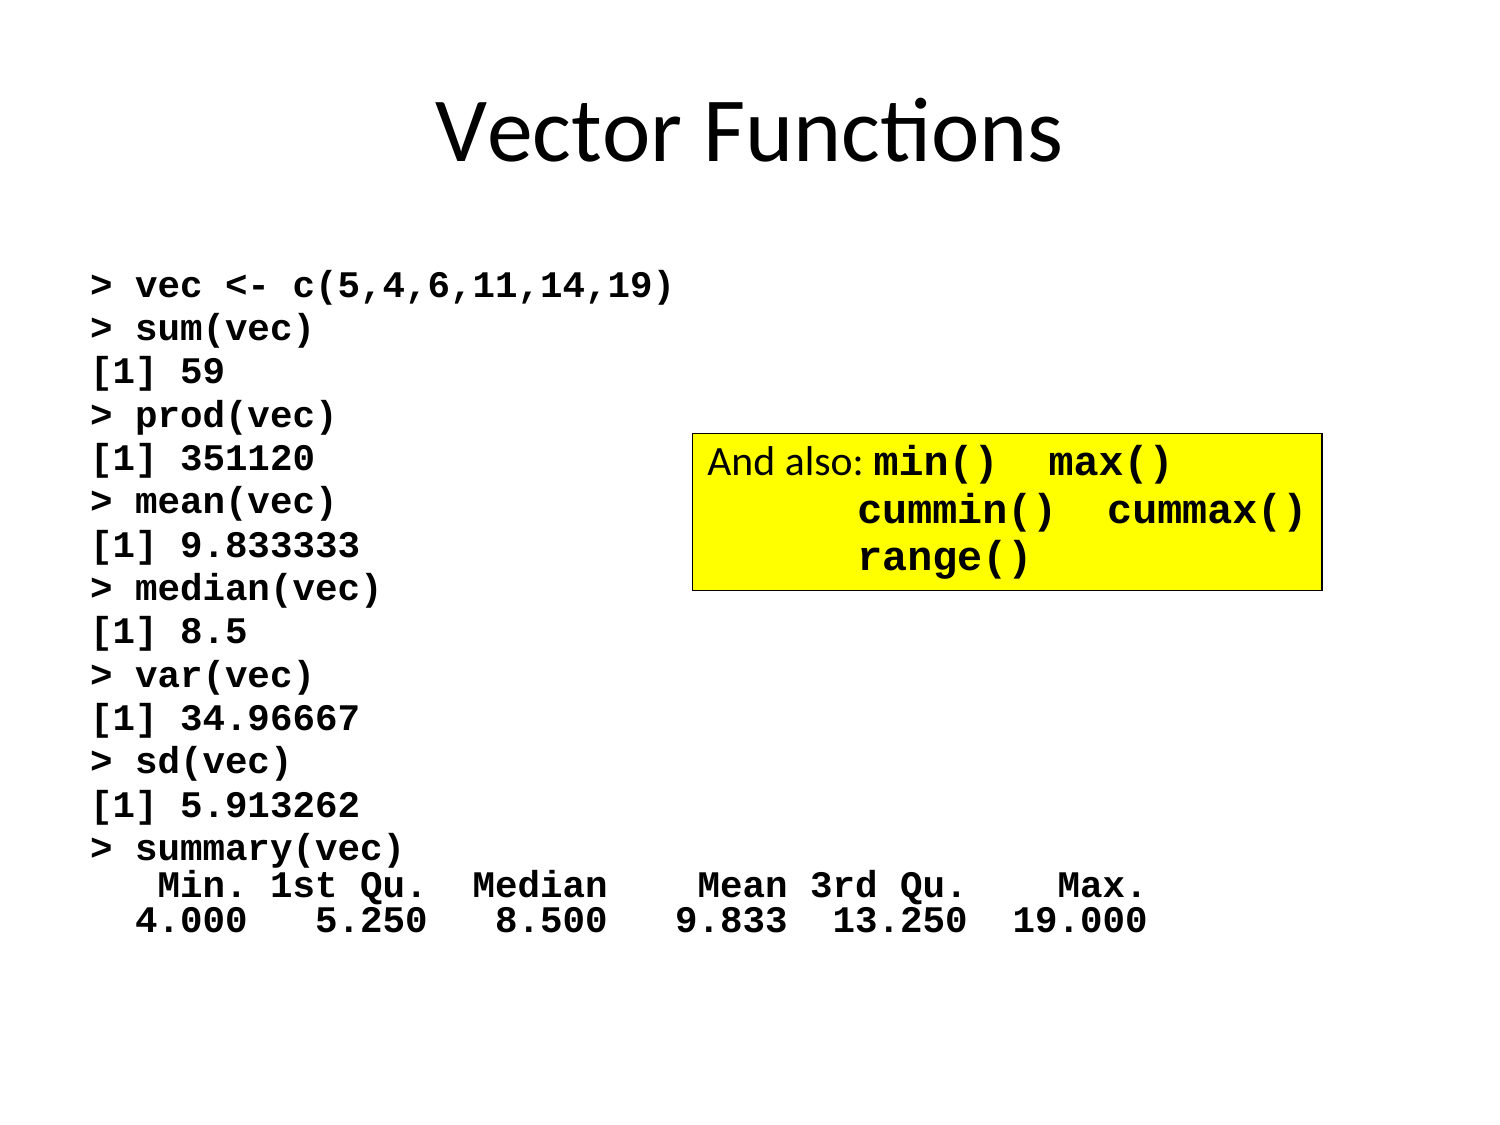

# Vector Functions
> vec <- c(5,4,6,11,14,19)
> sum(vec)
[1] 59
> prod(vec)
[1] 351120
> mean(vec)
[1] 9.833333
> median(vec)
[1] 8.5
> var(vec)
[1] 34.96667
> sd(vec)
[1] 5.913262
> summary(vec)
 Min. 1st Qu. Median Mean 3rd Qu. Max.
 4.000 5.250 8.500 9.833 13.250 19.000
And also: min() max()
	cummin() cummax()
	range()